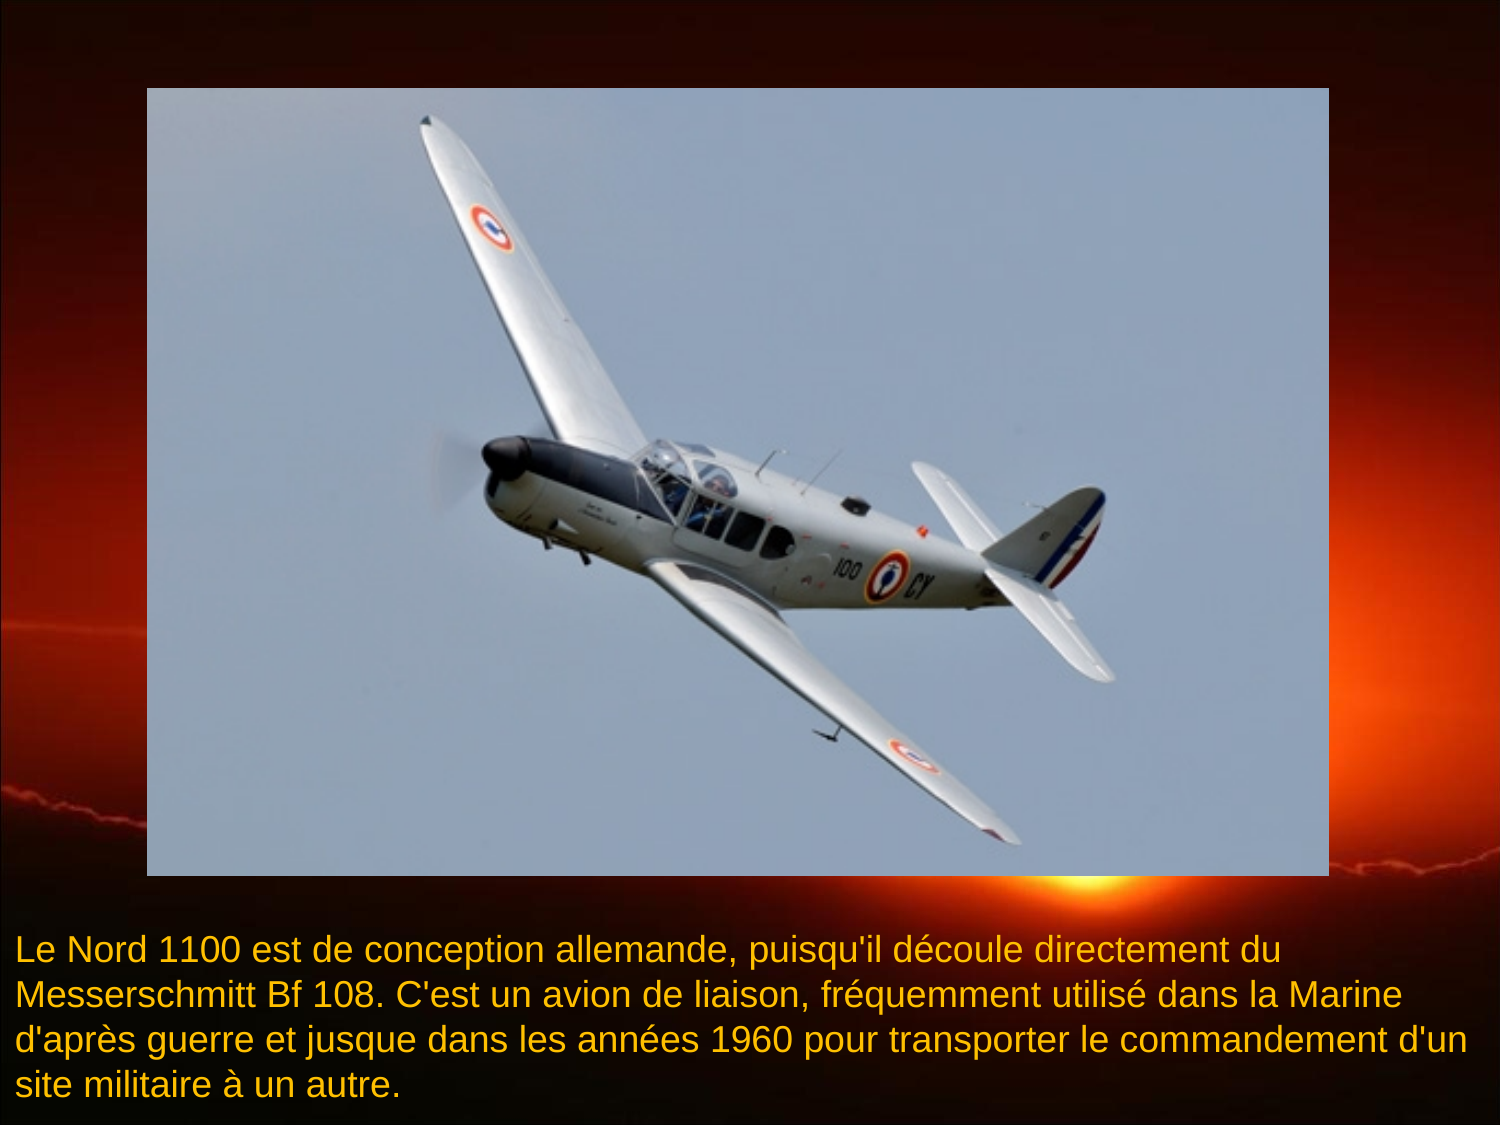

Le Nord 1100 est de conception allemande, puisqu'il découle directement du Messerschmitt Bf 108. C'est un avion de liaison, fréquemment utilisé dans la Marine d'après guerre et jusque dans les années 1960 pour transporter le commandement d'un site militaire à un autre.